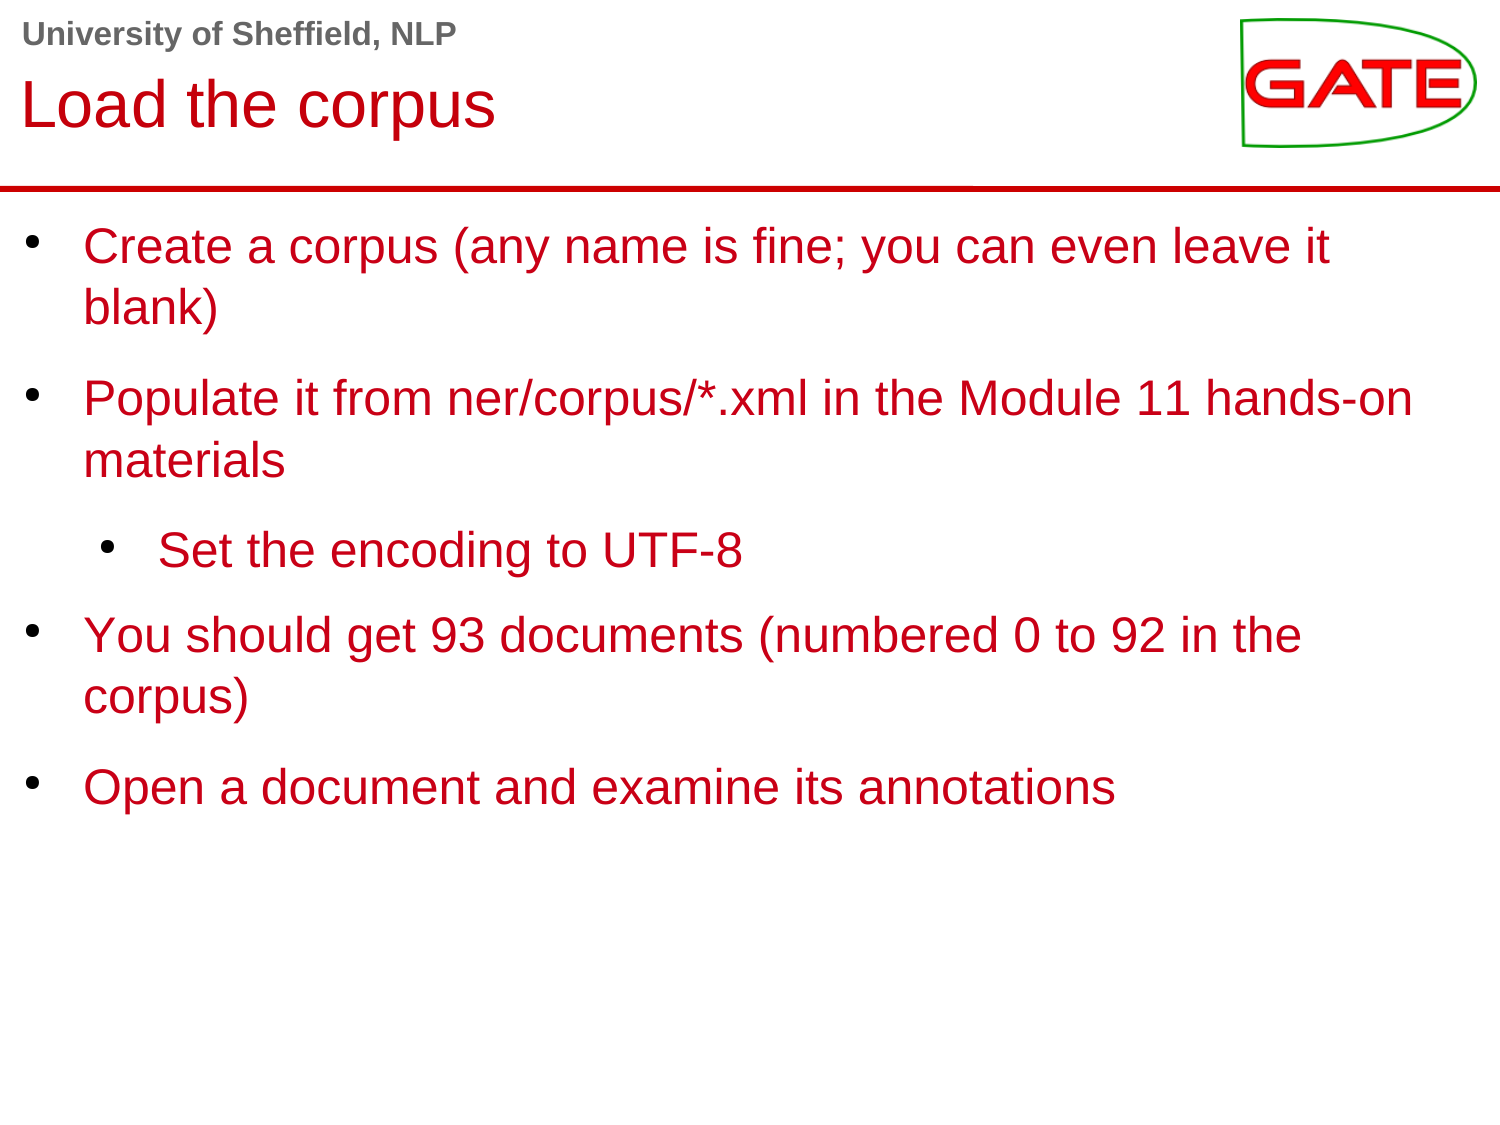

# Load the corpus
Create a corpus (any name is fine; you can even leave it blank)
Populate it from ner/corpus/*.xml in the Module 11 hands-on materials
Set the encoding to UTF-8
You should get 93 documents (numbered 0 to 92 in the corpus)
Open a document and examine its annotations